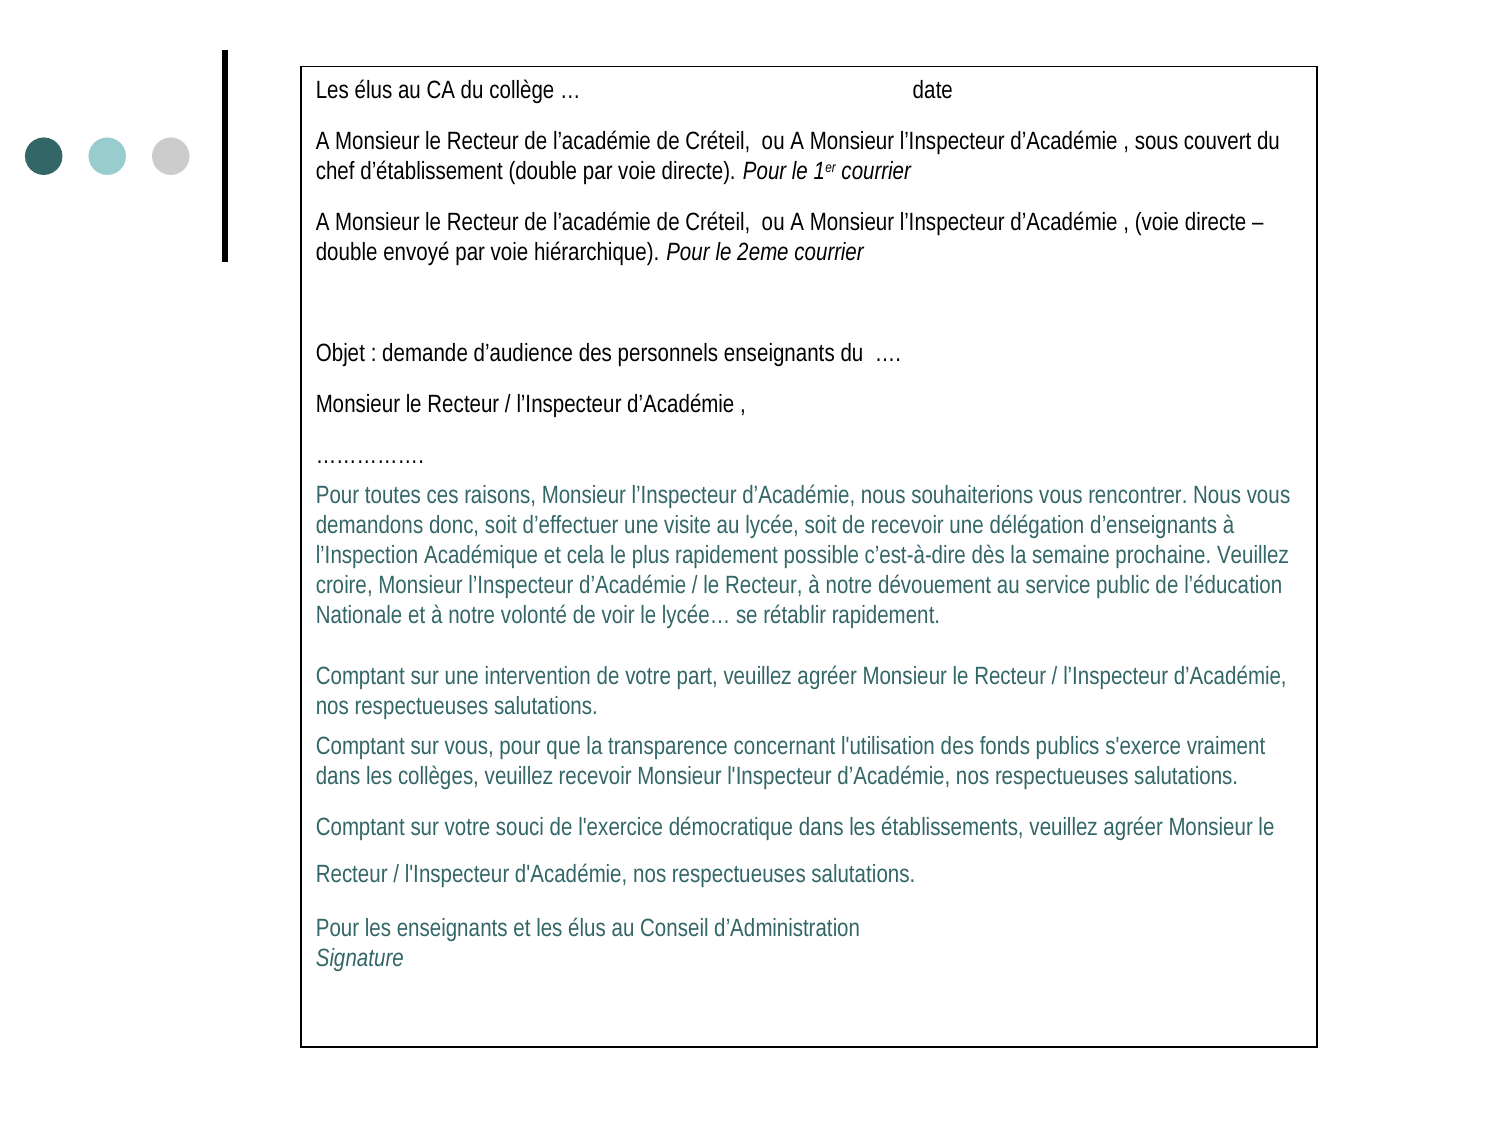

Les élus au CA du collège … date
A Monsieur le Recteur de l’académie de Créteil, ou A Monsieur l’Inspecteur d’Académie , sous couvert du chef d’établissement (double par voie directe). Pour le 1er courrier
A Monsieur le Recteur de l’académie de Créteil, ou A Monsieur l’Inspecteur d’Académie , (voie directe – double envoyé par voie hiérarchique). Pour le 2eme courrier
Objet : demande d’audience des personnels enseignants du ….
Monsieur le Recteur / l’Inspecteur d’Académie ,
…………….
Pour toutes ces raisons, Monsieur l’Inspecteur d’Académie, nous souhaiterions vous rencontrer. Nous vous demandons donc, soit d’effectuer une visite au lycée, soit de recevoir une délégation d’enseignants à l’Inspection Académique et cela le plus rapidement possible c’est-à-dire dès la semaine prochaine. Veuillez croire, Monsieur l’Inspecteur d’Académie / le Recteur, à notre dévouement au service public de l’éducation Nationale et à notre volonté de voir le lycée… se rétablir rapidement.
Comptant sur une intervention de votre part, veuillez agréer Monsieur le Recteur / l’Inspecteur d’Académie, nos respectueuses salutations.
Comptant sur vous, pour que la transparence concernant l'utilisation des fonds publics s'exerce vraiment dans les collèges, veuillez recevoir Monsieur l'Inspecteur d’Académie, nos respectueuses salutations.
Comptant sur votre souci de l'exercice démocratique dans les établissements, veuillez agréer Monsieur le Recteur / l'Inspecteur d'Académie, nos respectueuses salutations.
Pour les enseignants et les élus au Conseil d’Administration
Signature